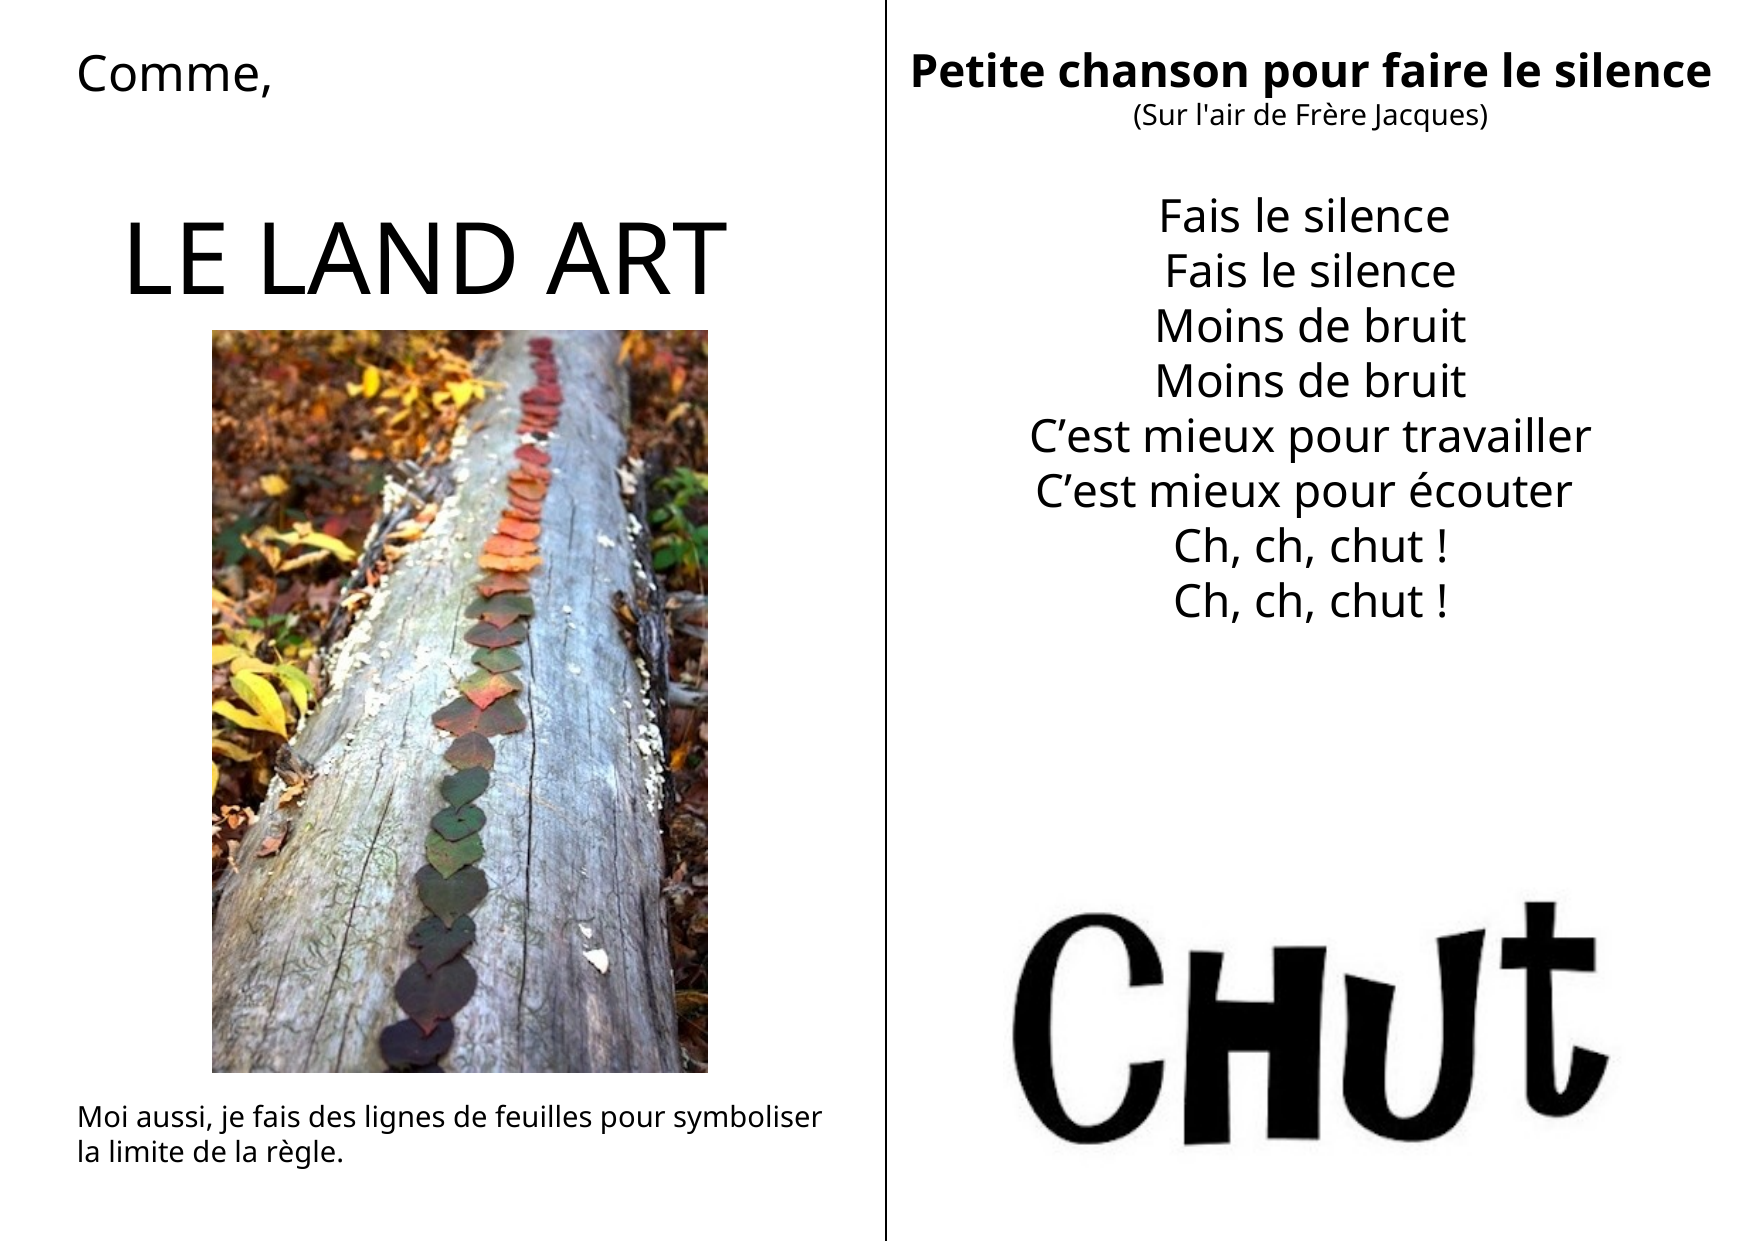

Comme,
Petite chanson pour faire le silence
(Sur l'air de Frère Jacques)
Fais le silence
Fais le silence
Moins de bruit
Moins de bruit
C’est mieux pour travailler
C’est mieux pour écouter
Ch, ch, chut !
Ch, ch, chut !
LE LAND ART
Moi aussi, je fais des lignes de feuilles pour symboliser la limite de la règle.